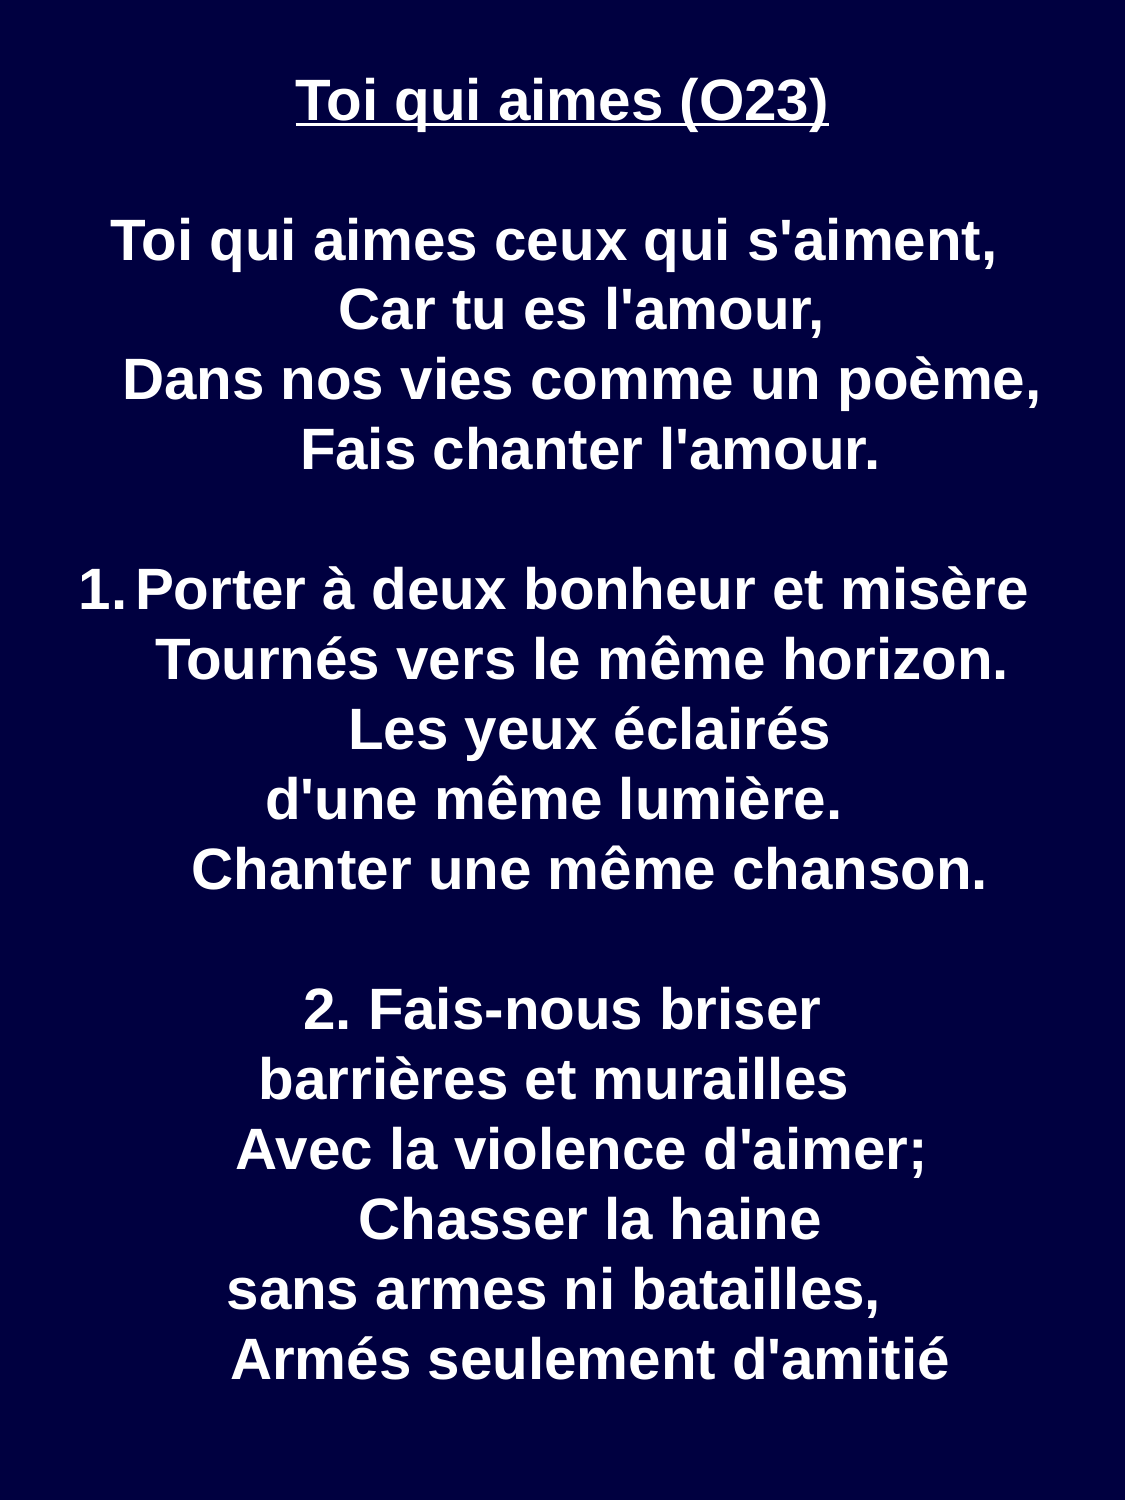

Toi qui aimes (O23)
Toi qui aimes ceux qui s'aiment,
Car tu es l'amour,
Dans nos vies comme un poème,
Fais chanter l'amour.
Porter à deux bonheur et misère
Tournés vers le même horizon.
Les yeux éclairés
d'une même lumière.
Chanter une même chanson.
2. Fais-nous briser
barrières et murailles
Avec la violence d'aimer;
Chasser la haine
sans armes ni batailles,
Armés seulement d'amitié